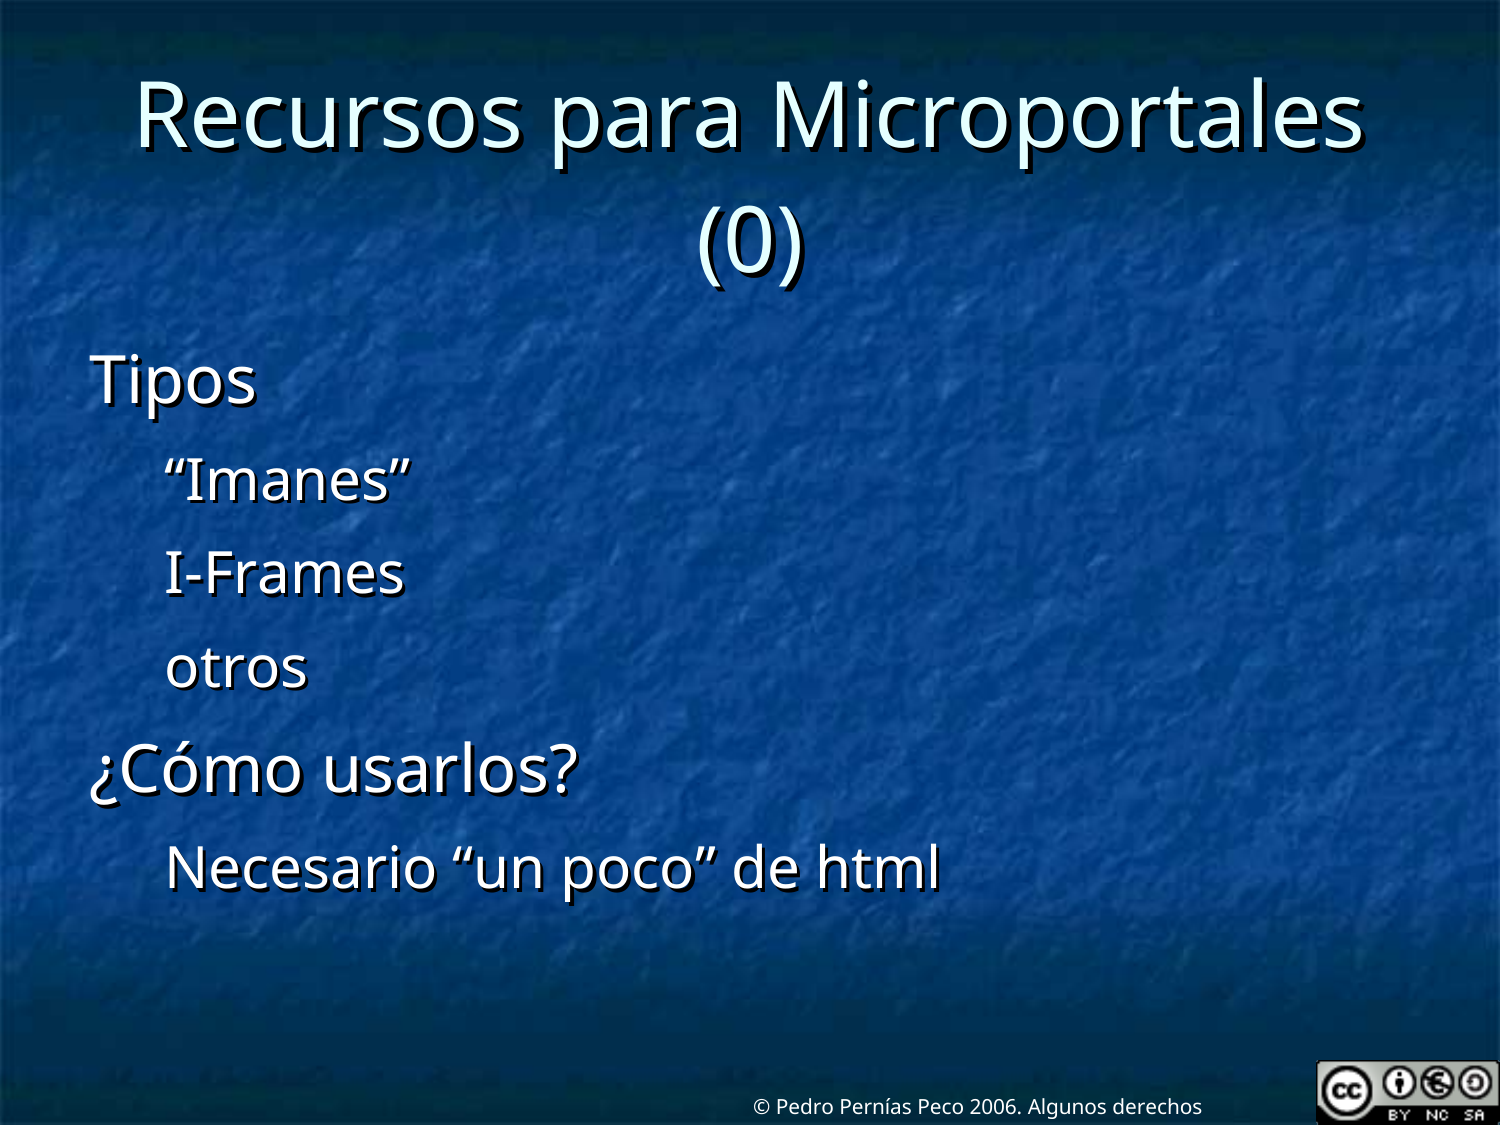

# Recursos para Microportales (0)
Tipos
“Imanes”
I-Frames
otros
¿Cómo usarlos?
Necesario “un poco” de html